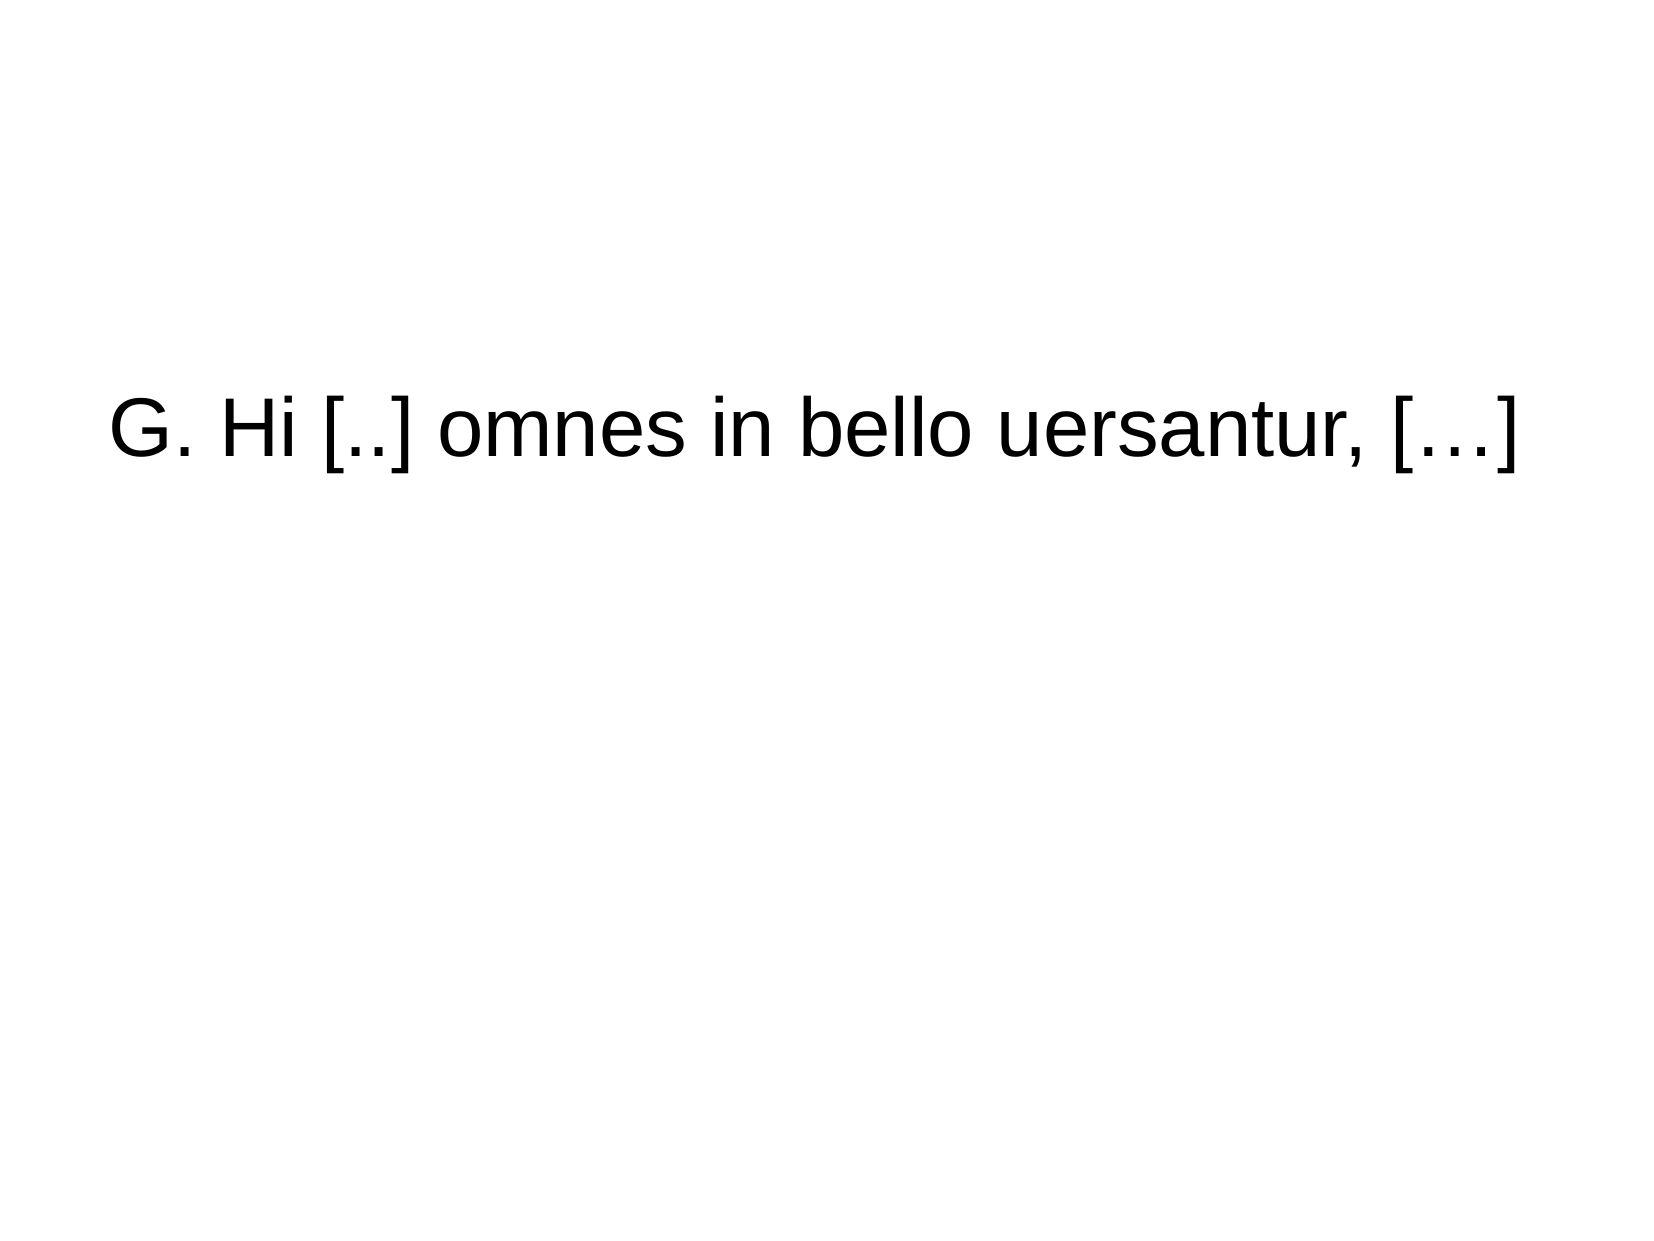

# G. Hi [..] omnes in bello uersantur, […]